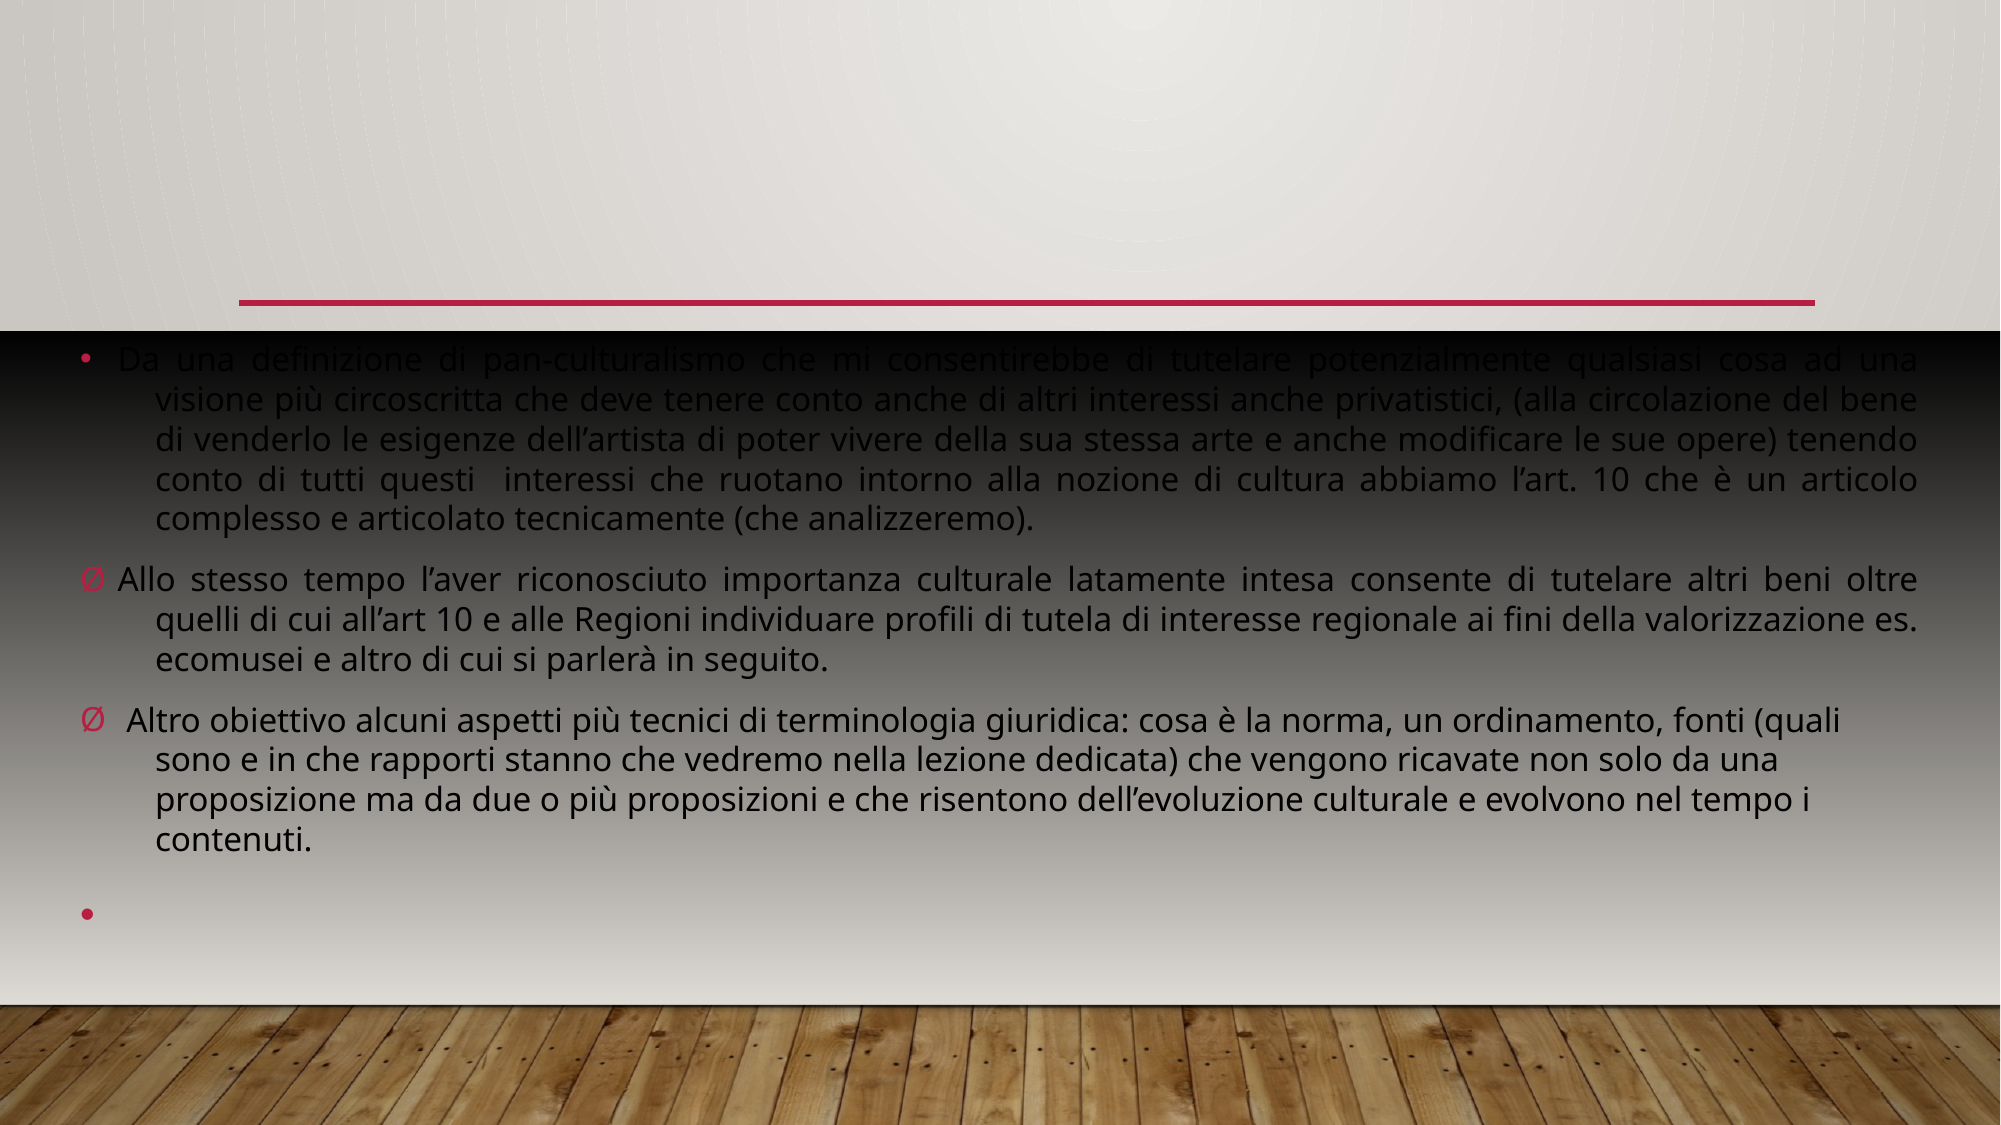

#
Da una definizione di pan-culturalismo che mi consentirebbe di tutelare potenzialmente qualsiasi cosa ad una visione più circoscritta che deve tenere conto anche di altri interessi anche privatistici, (alla circolazione del bene di venderlo le esigenze dell’artista di poter vivere della sua stessa arte e anche modificare le sue opere) tenendo conto di tutti questi interessi che ruotano intorno alla nozione di cultura abbiamo l’art. 10 che è un articolo complesso e articolato tecnicamente (che analizzeremo).
Allo stesso tempo l’aver riconosciuto importanza culturale latamente intesa consente di tutelare altri beni oltre quelli di cui all’art 10 e alle Regioni individuare profili di tutela di interesse regionale ai fini della valorizzazione es. ecomusei e altro di cui si parlerà in seguito.
 Altro obiettivo alcuni aspetti più tecnici di terminologia giuridica: cosa è la norma, un ordinamento, fonti (quali sono e in che rapporti stanno che vedremo nella lezione dedicata) che vengono ricavate non solo da una proposizione ma da due o più proposizioni e che risentono dell’evoluzione culturale e evolvono nel tempo i contenuti.